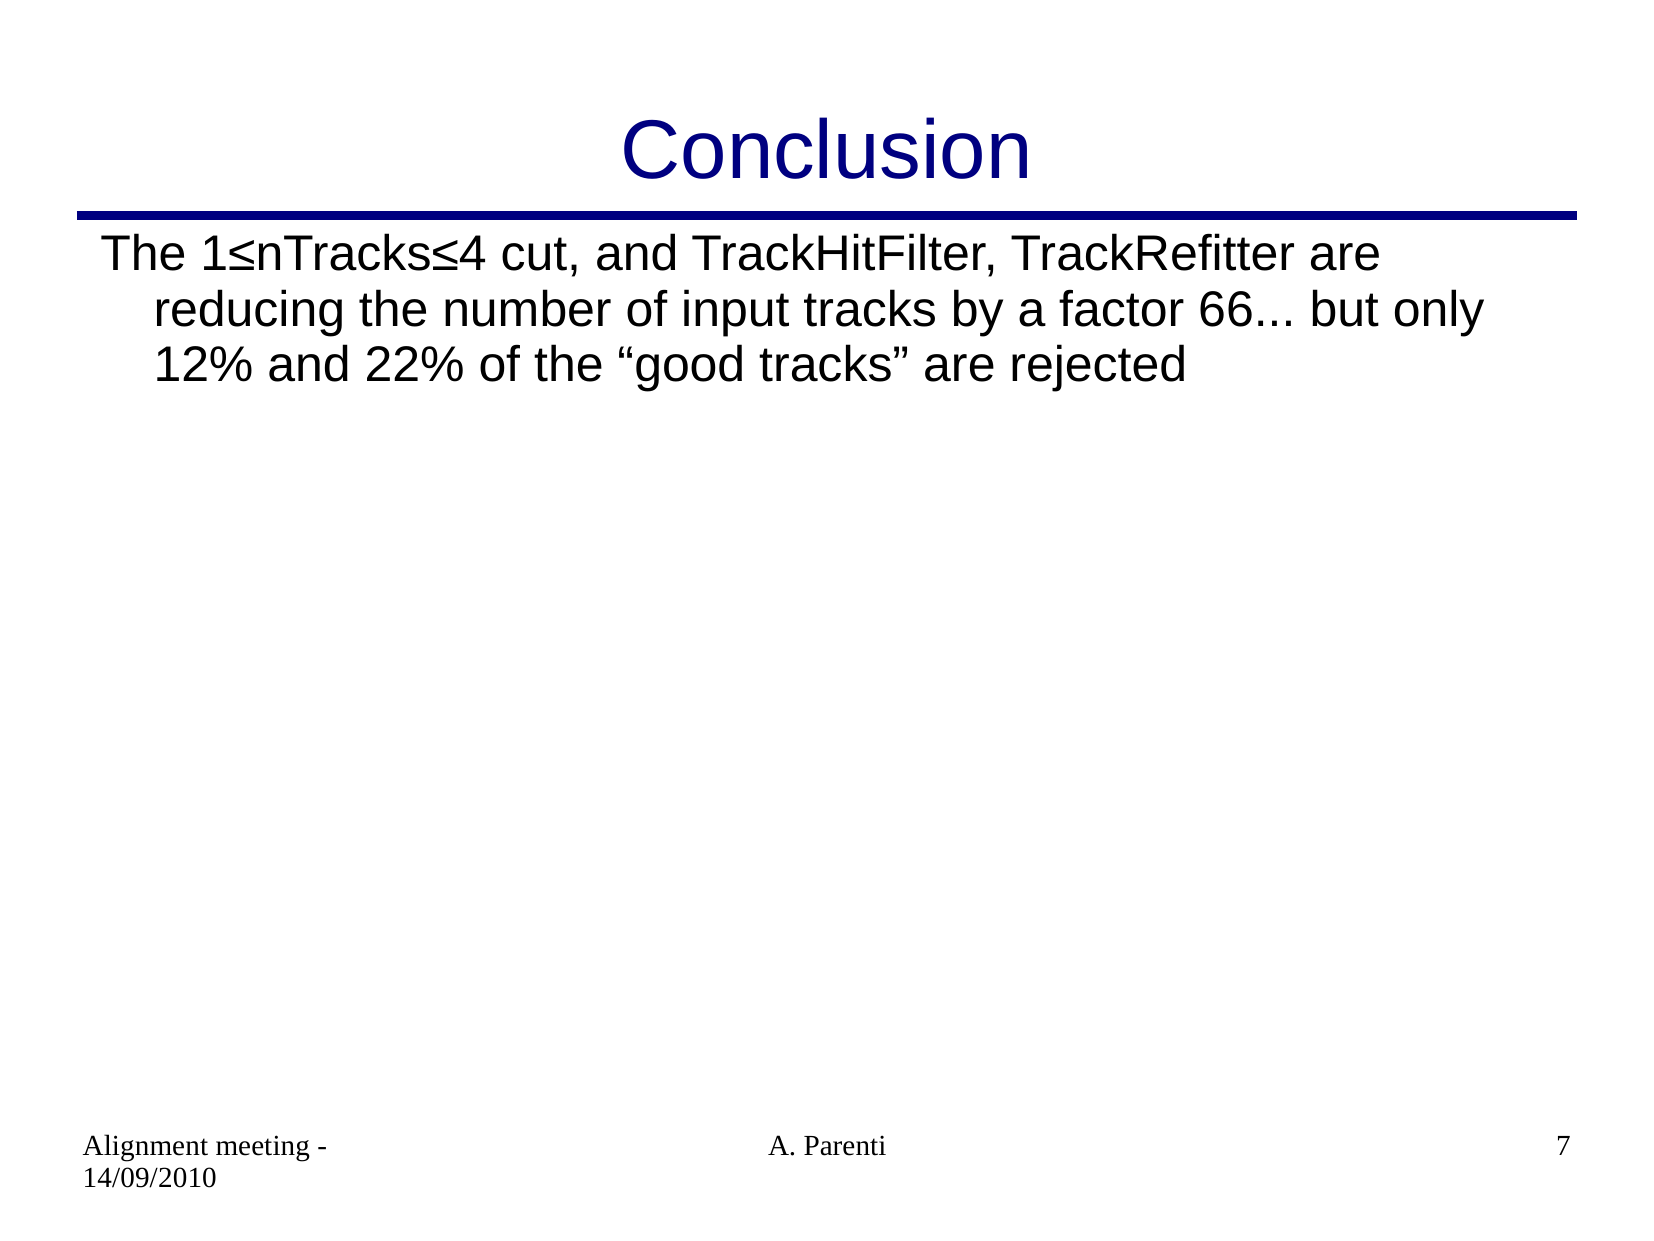

# Conclusion
The 1≤nTracks≤4 cut, and TrackHitFilter, TrackRefitter are reducing the number of input tracks by a factor 66... but only 12% and 22% of the “good tracks” are rejected
7